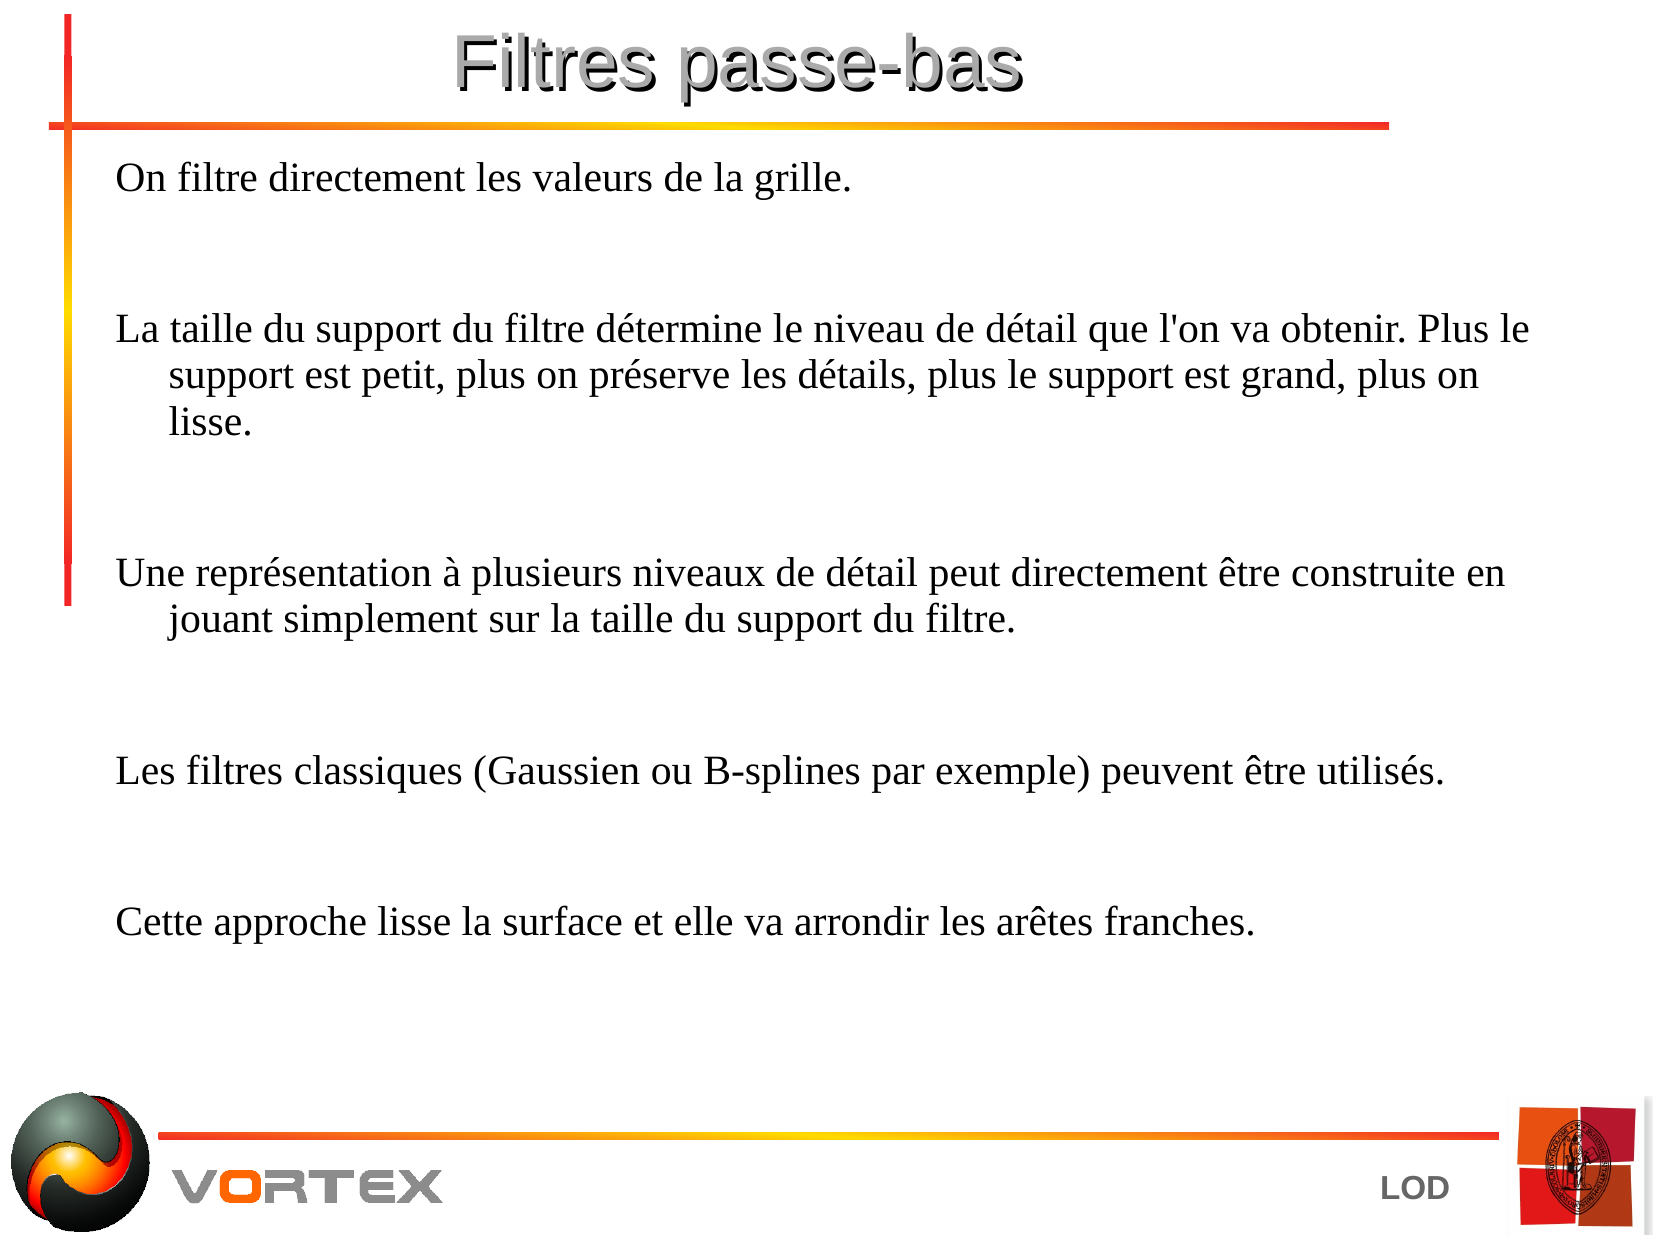

# Filtres passe-bas
On filtre directement les valeurs de la grille.
La taille du support du filtre détermine le niveau de détail que l'on va obtenir. Plus le support est petit, plus on préserve les détails, plus le support est grand, plus on lisse.
Une représentation à plusieurs niveaux de détail peut directement être construite en jouant simplement sur la taille du support du filtre.
Les filtres classiques (Gaussien ou B-splines par exemple) peuvent être utilisés.
Cette approche lisse la surface et elle va arrondir les arêtes franches.